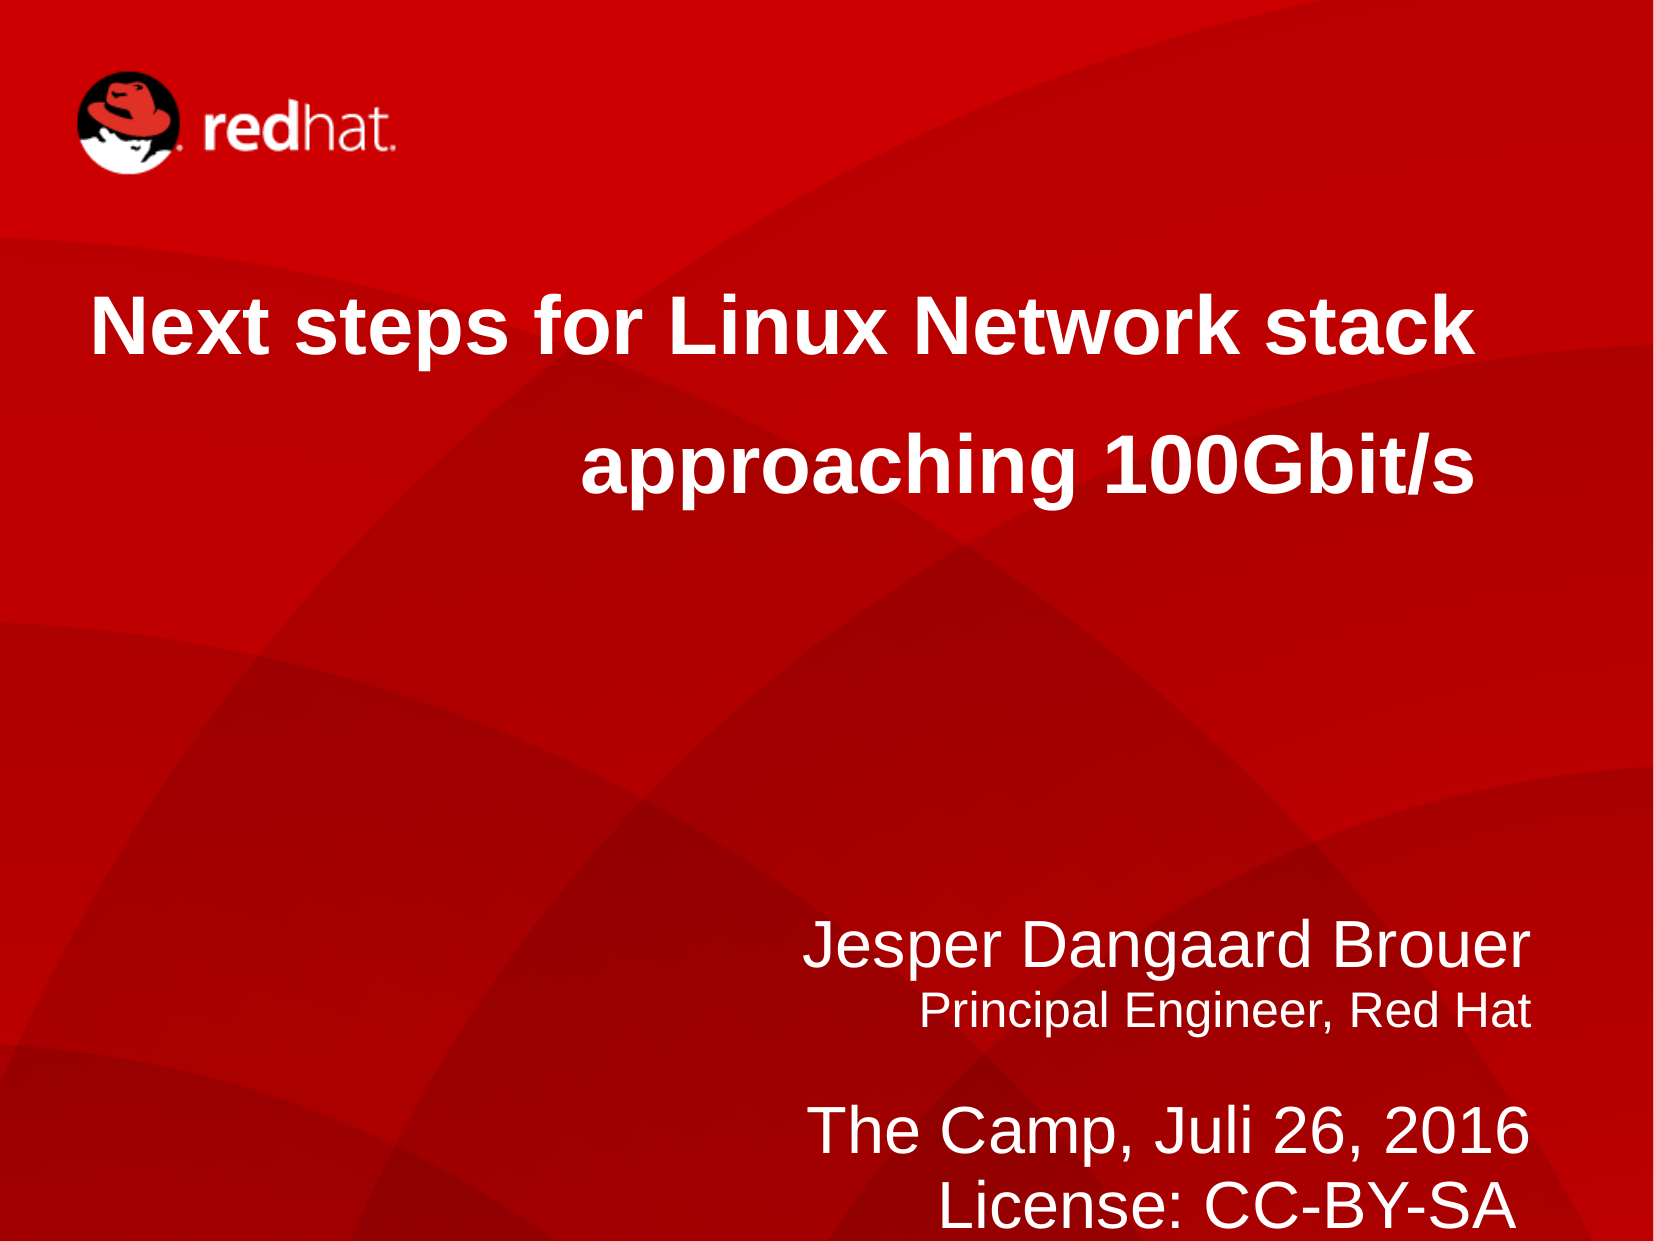

Next steps for Linux Network stack
approaching 100Gbit/s
Jesper Dangaard Brouer
Principal Engineer, Red Hat
The Camp, Juli 26, 2016
License: CC-BY-SA